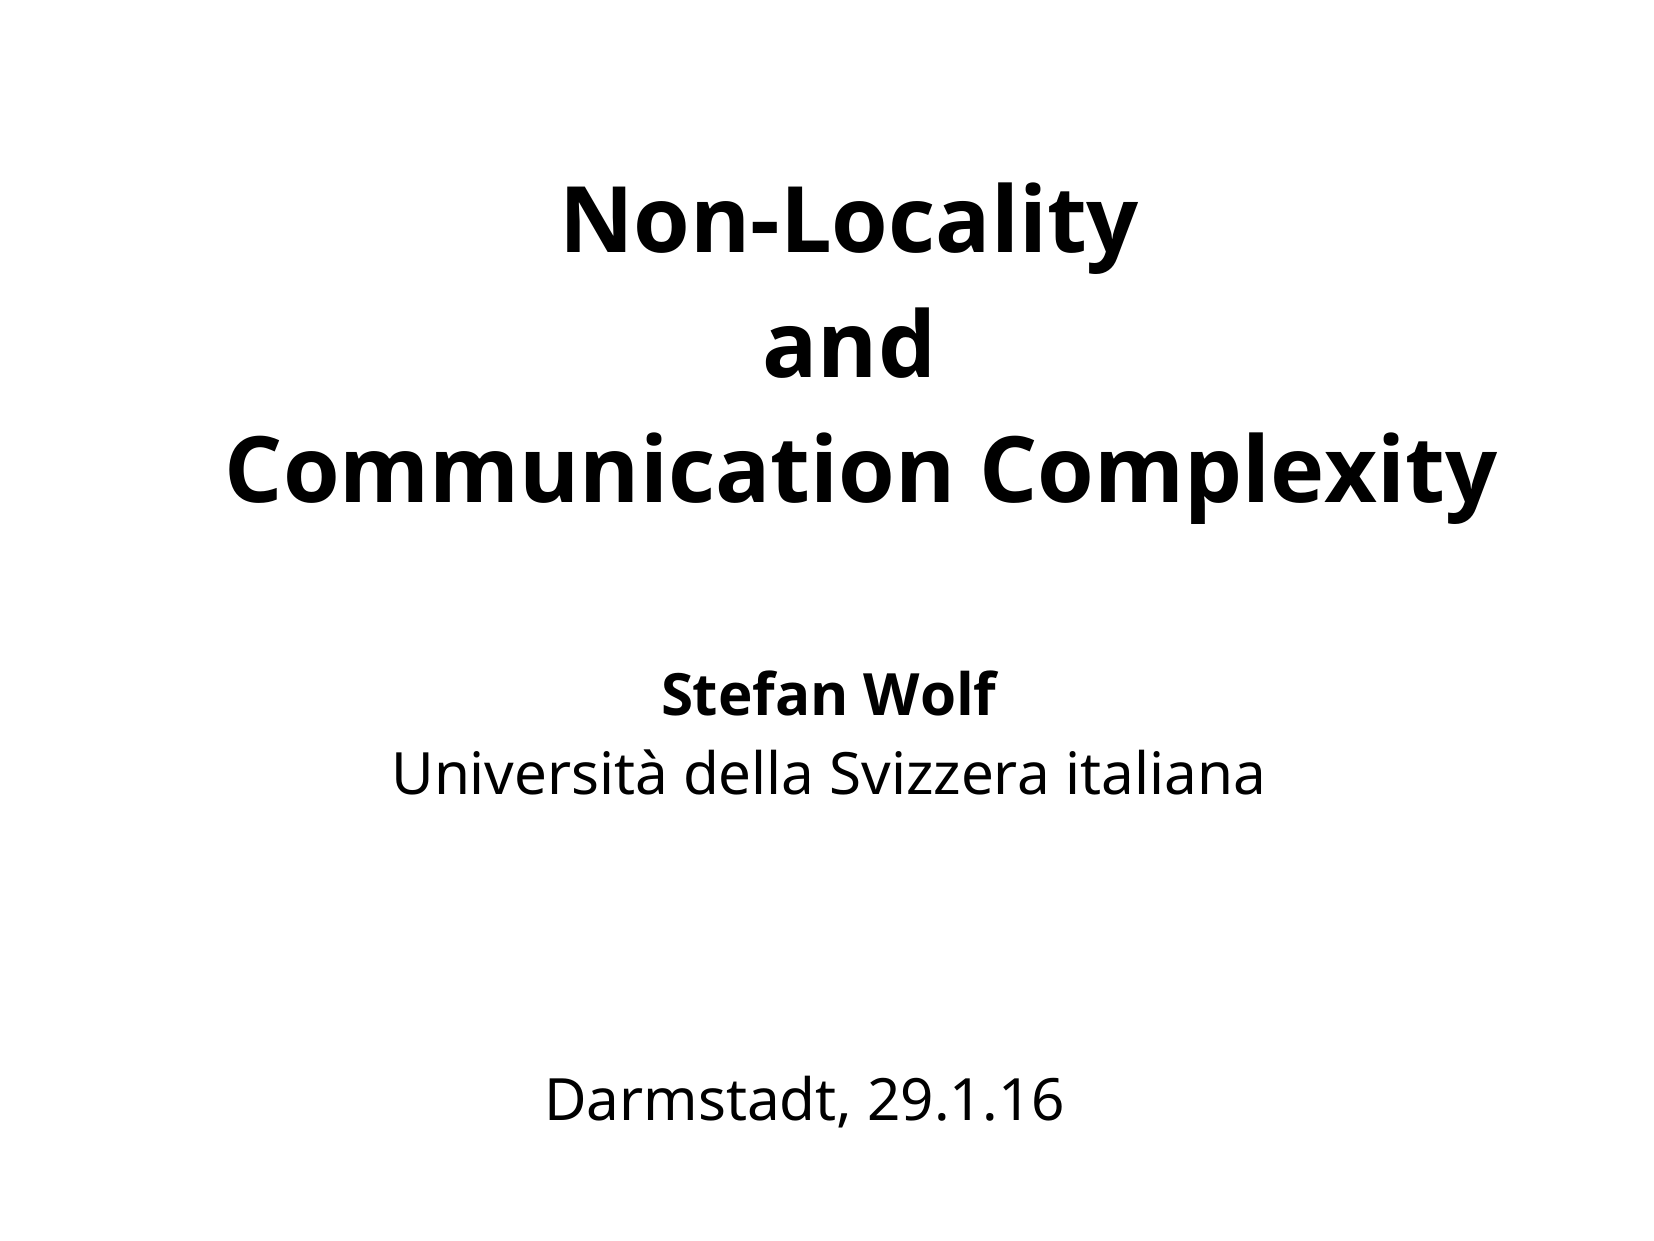

Non-Locality
and
Communication Complexity
Stefan Wolf
Università della Svizzera italiana
Darmstadt, 29.1.16